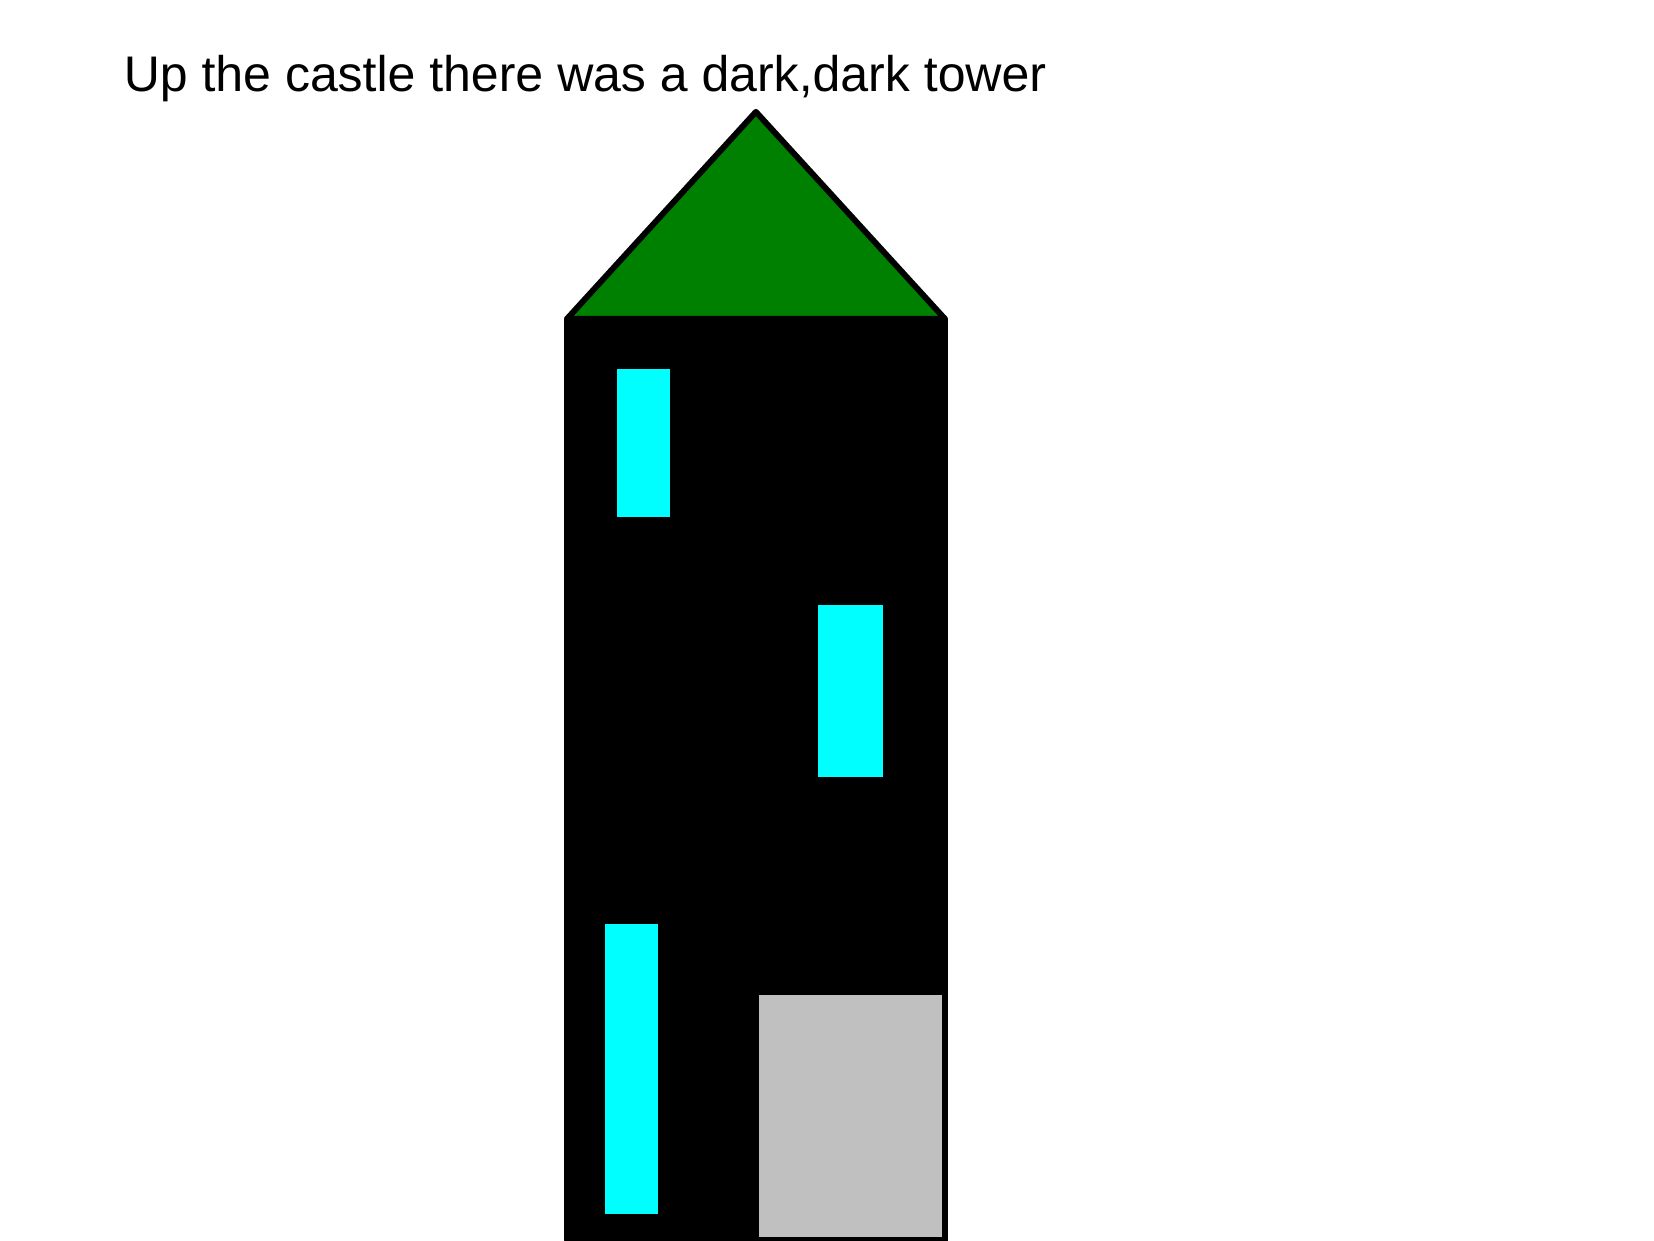

Up the castle there was a dark,dark tower